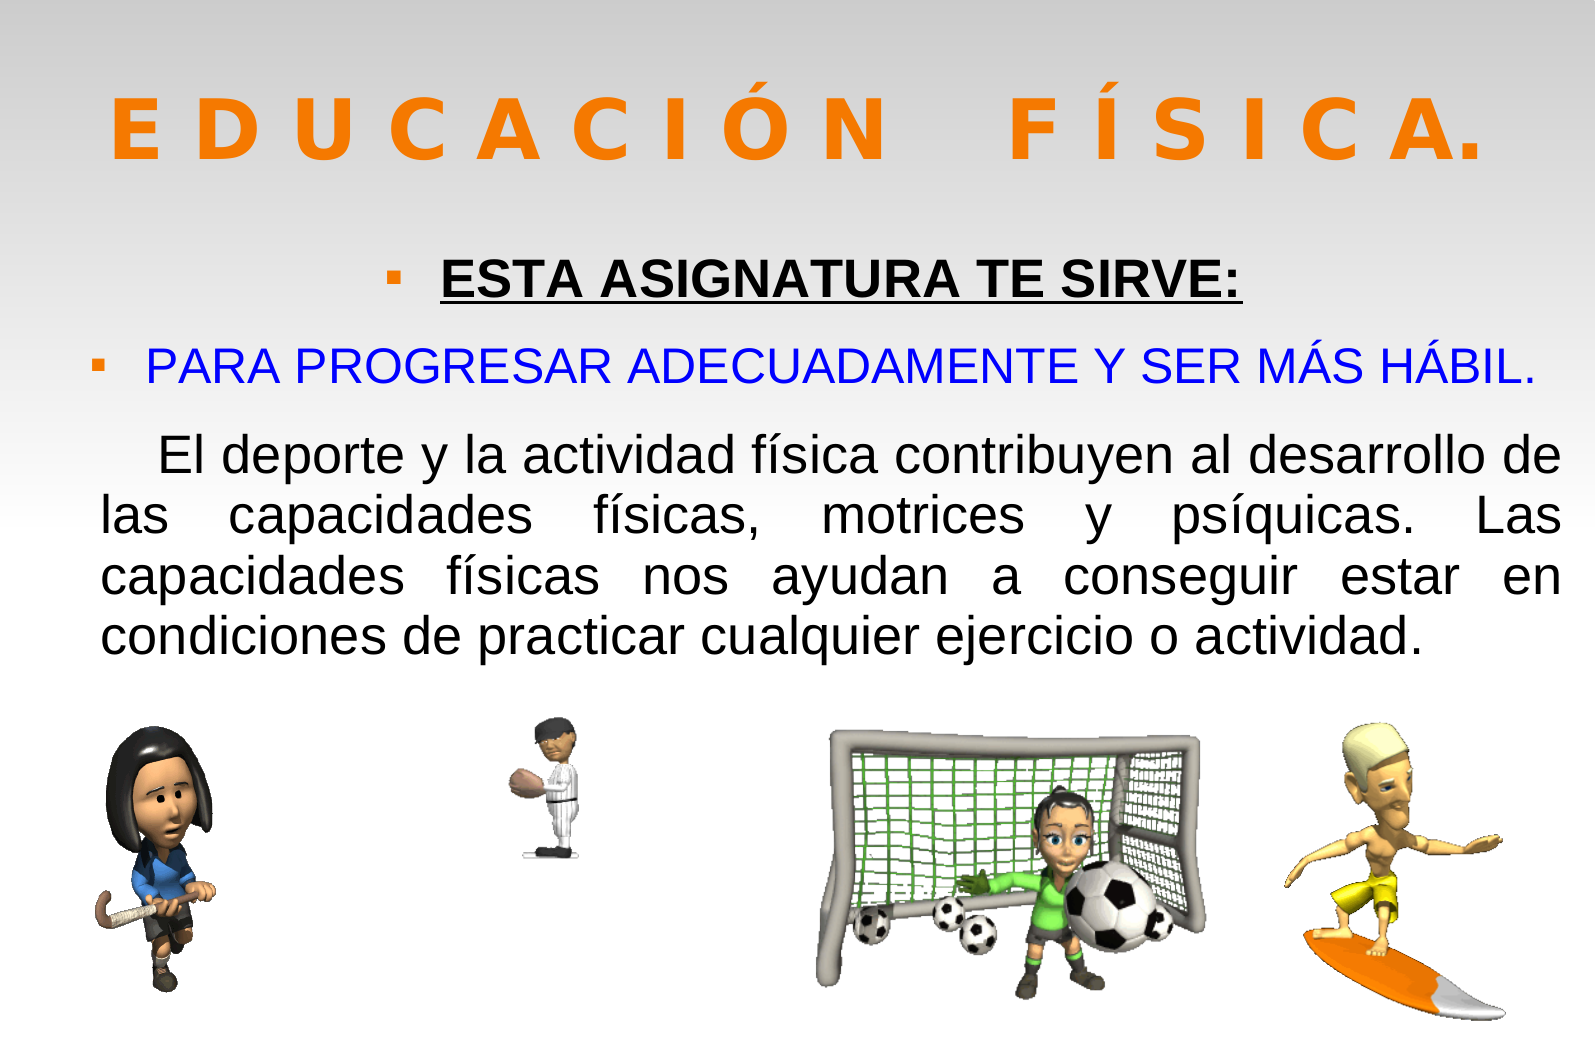

# E D U C A C I Ó N F Í S I C A.
ESTA ASIGNATURA TE SIRVE:
PARA PROGRESAR ADECUADAMENTE Y SER MÁS HÁBIL.
 El deporte y la actividad física contribuyen al desarrollo de las capacidades físicas, motrices y psíquicas. Las capacidades físicas nos ayudan a conseguir estar en condiciones de practicar cualquier ejercicio o actividad.